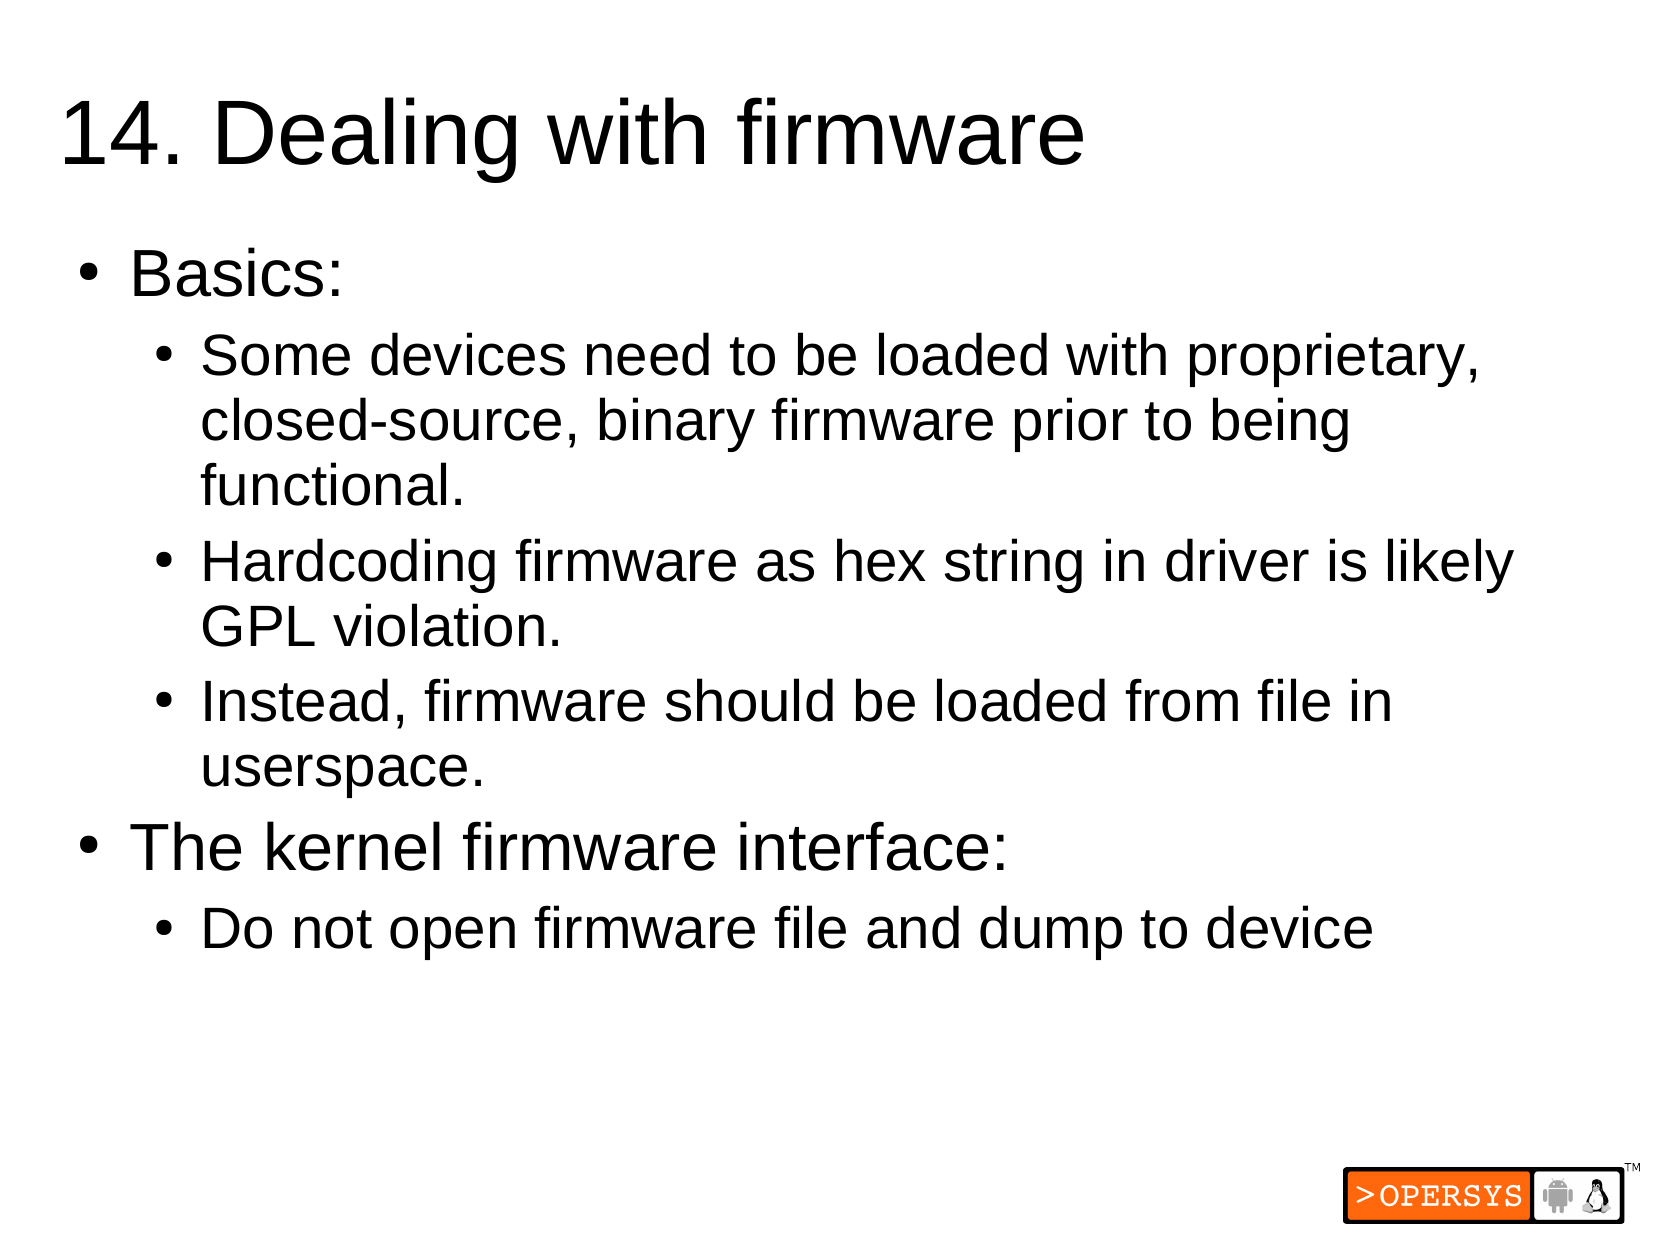

# 14. Dealing with firmware
Basics:
Some devices need to be loaded with proprietary, closed-source, binary firmware prior to being functional.
Hardcoding firmware as hex string in driver is likely GPL violation.
Instead, firmware should be loaded from file in userspace.
The kernel firmware interface:
Do not open firmware file and dump to device